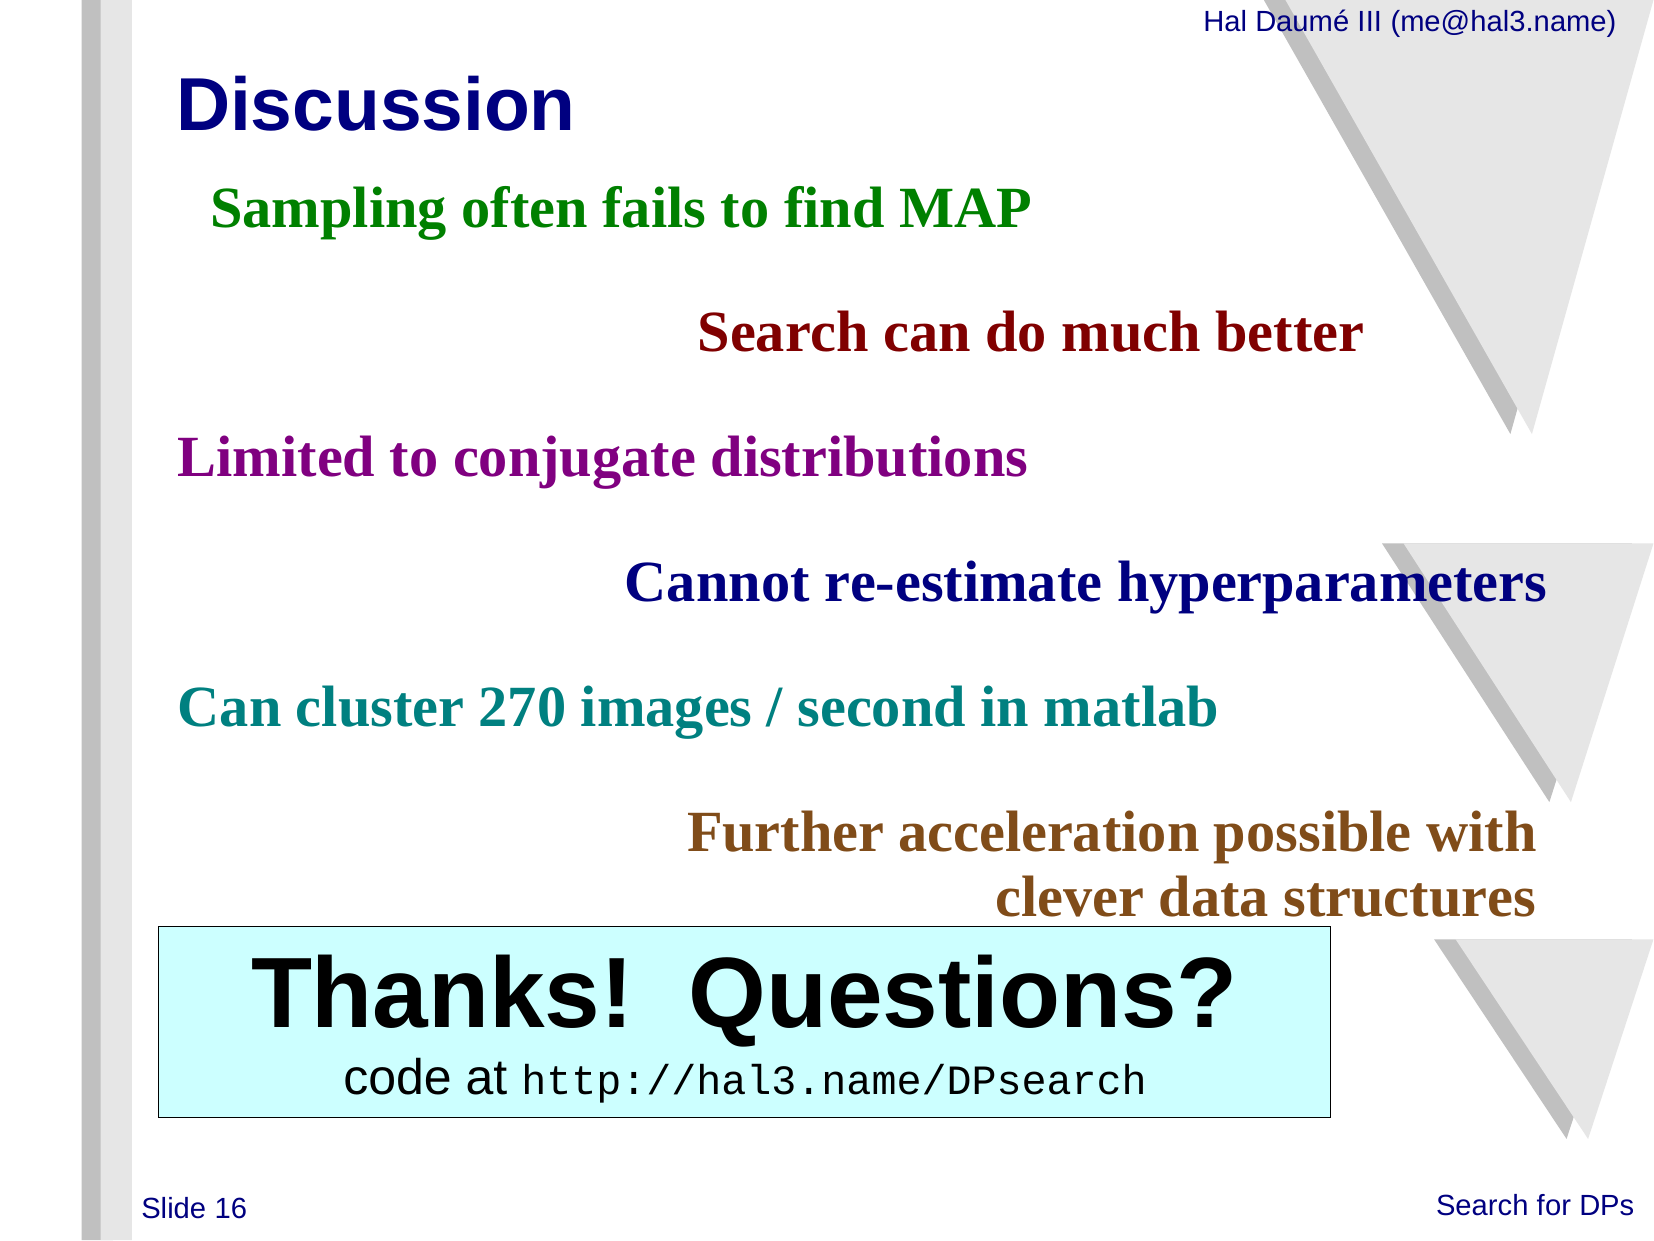

# Discussion
Sampling often fails to find MAP
Search can do much better
Limited to conjugate distributions
Cannot re-estimate hyperparameters
Can cluster 270 images / second in matlab
Further acceleration possible with
		 clever data structures
Thanks! Questions?
code at http://hal3.name/DPsearch